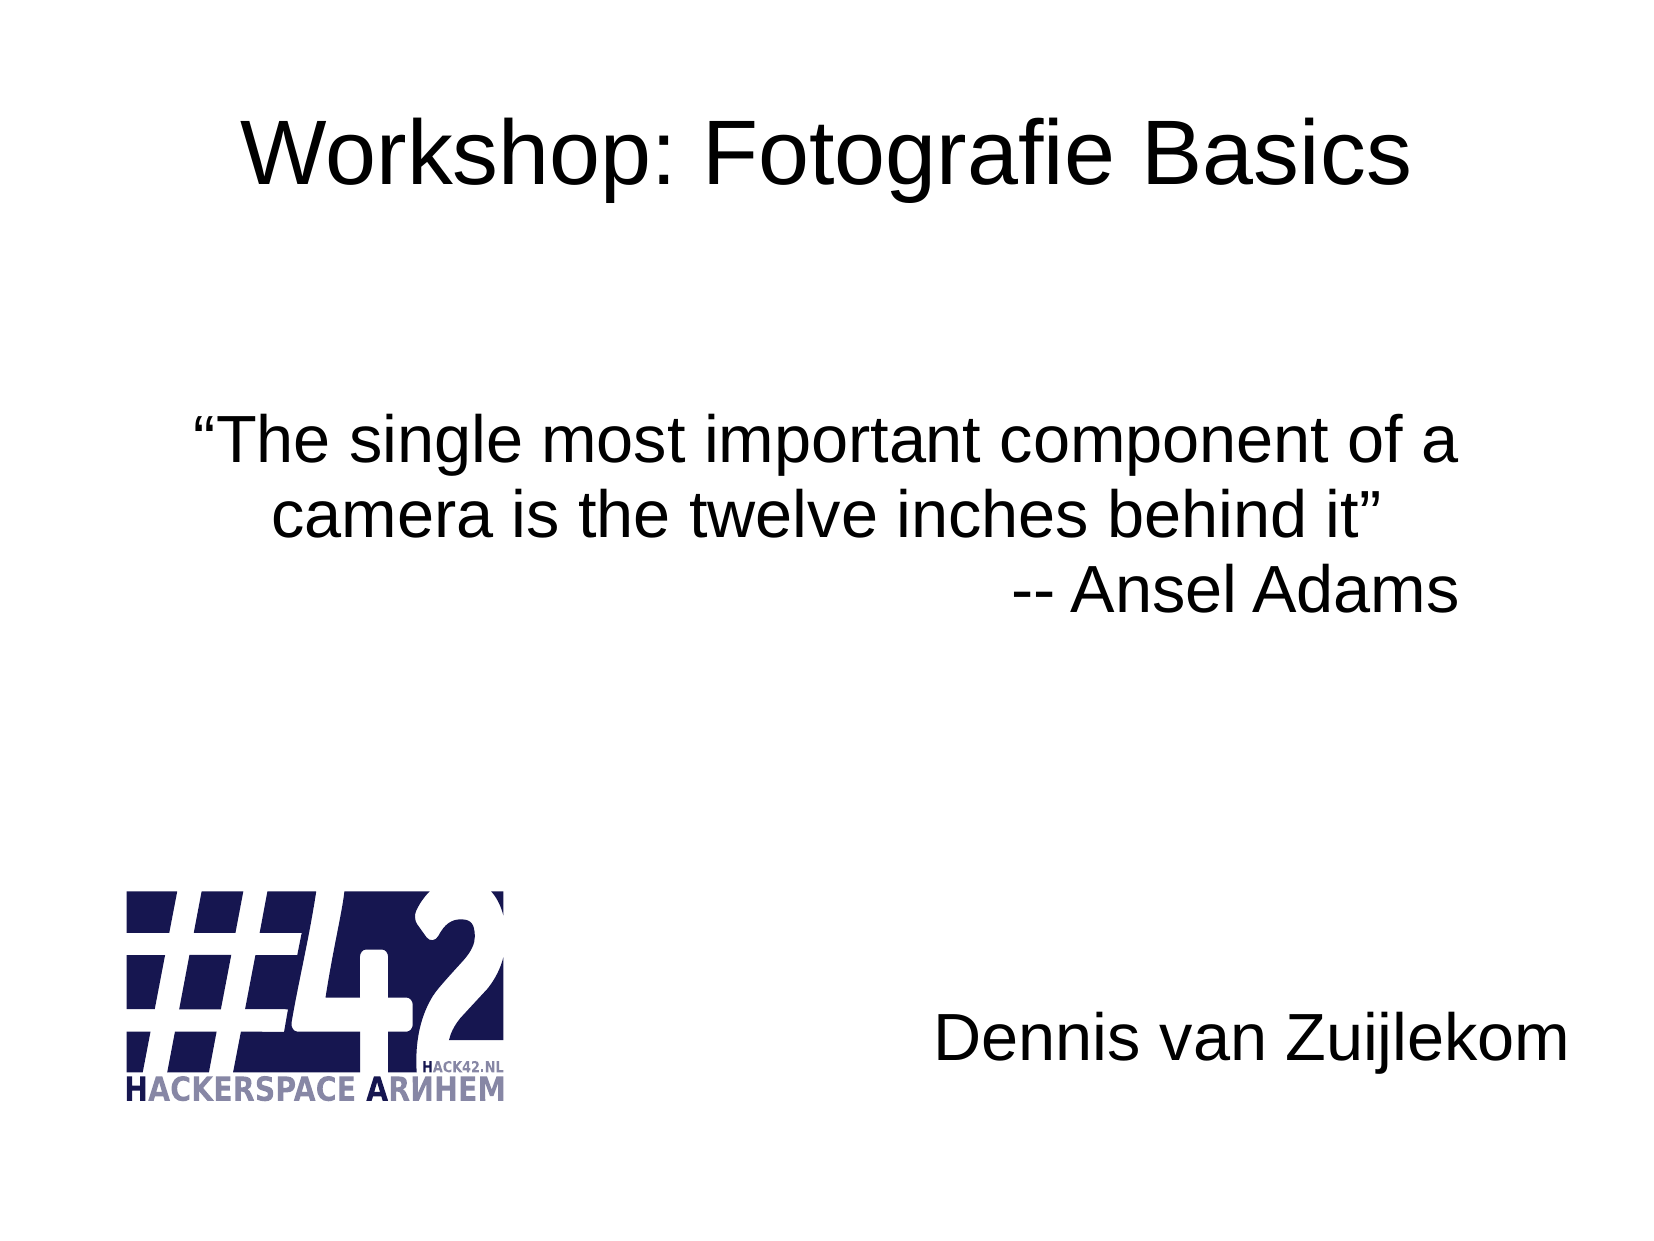

# Workshop: Fotografie Basics
“The single most important component of a camera is the twelve inches behind it”
-- Ansel Adams
Dennis van Zuijlekom